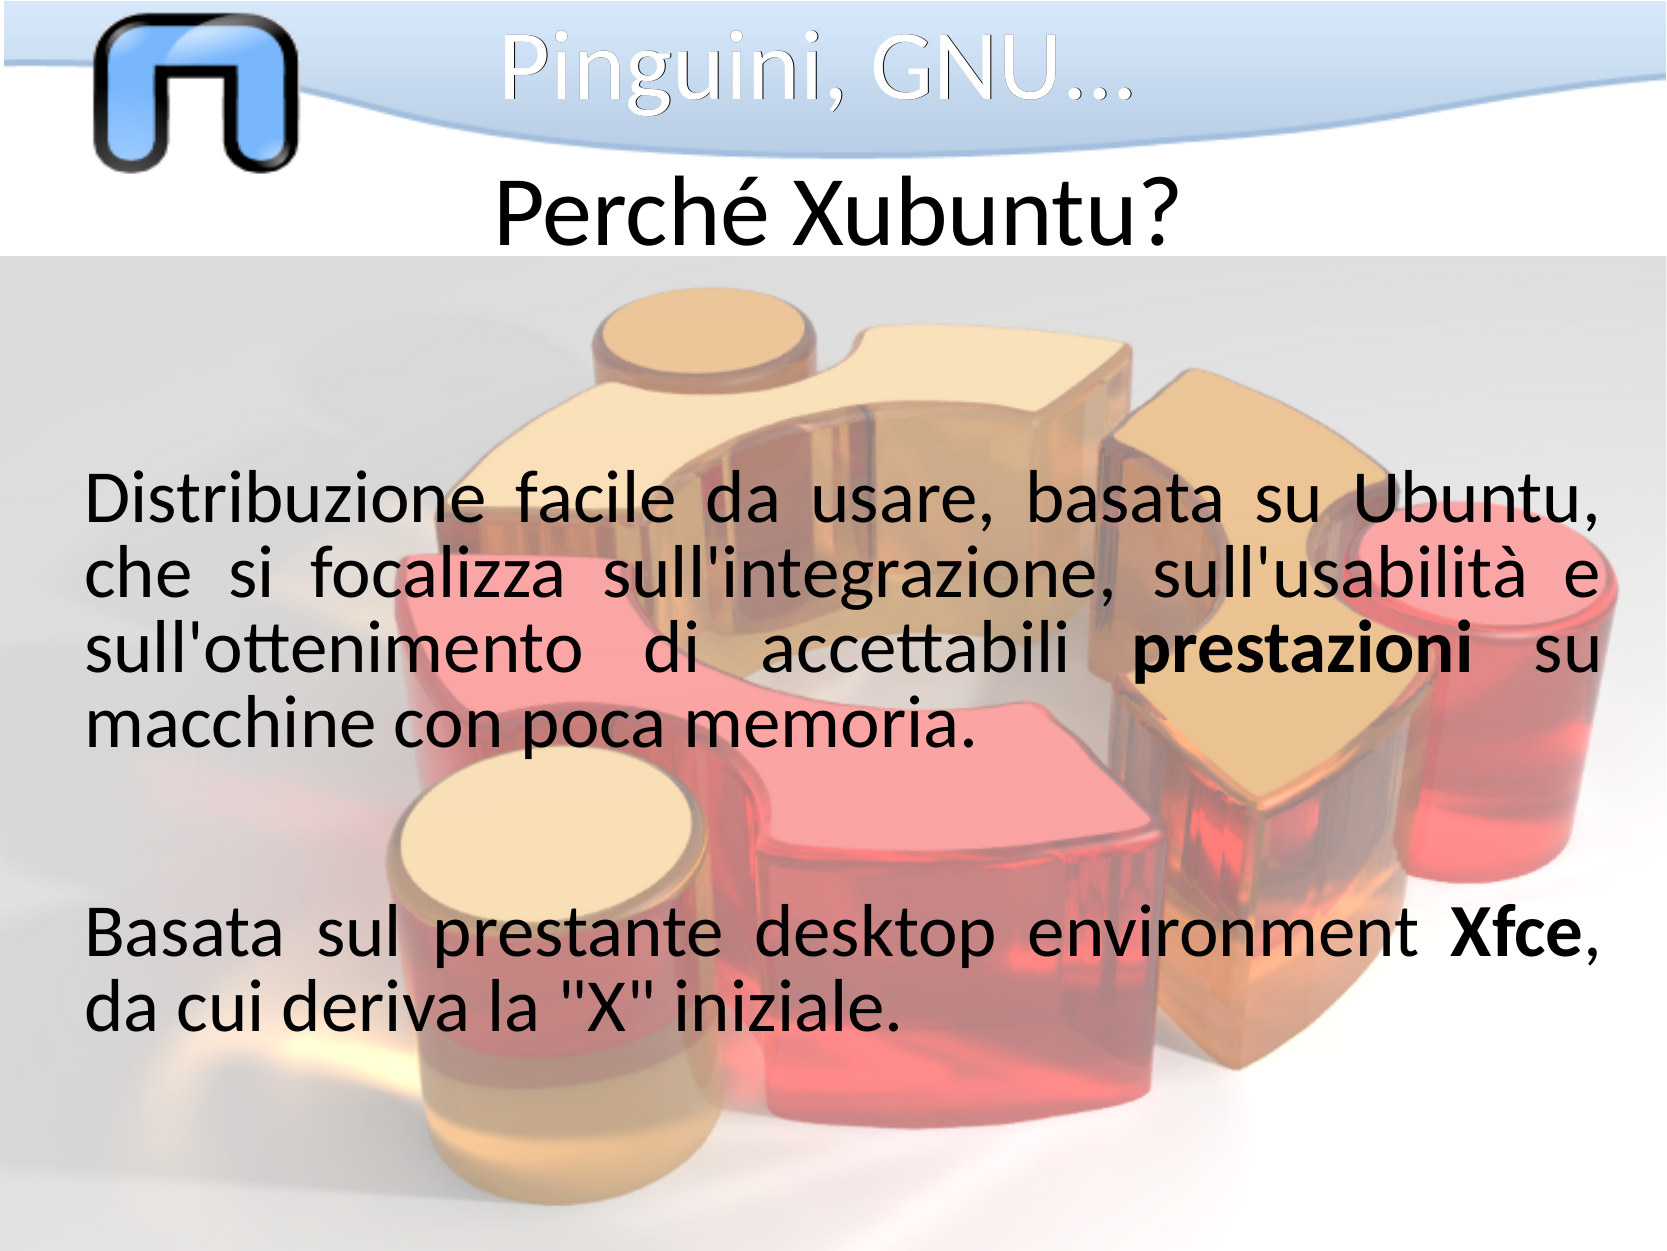

Pinguini, GNU...
Perché Xubuntu?
Distribuzione facile da usare, basata su Ubuntu, che si focalizza sull'integrazione, sull'usabilità e sull'ottenimento di accettabili prestazioni su macchine con poca memoria.
Basata sul prestante desktop environment Xfce, da cui deriva la "X" iniziale.